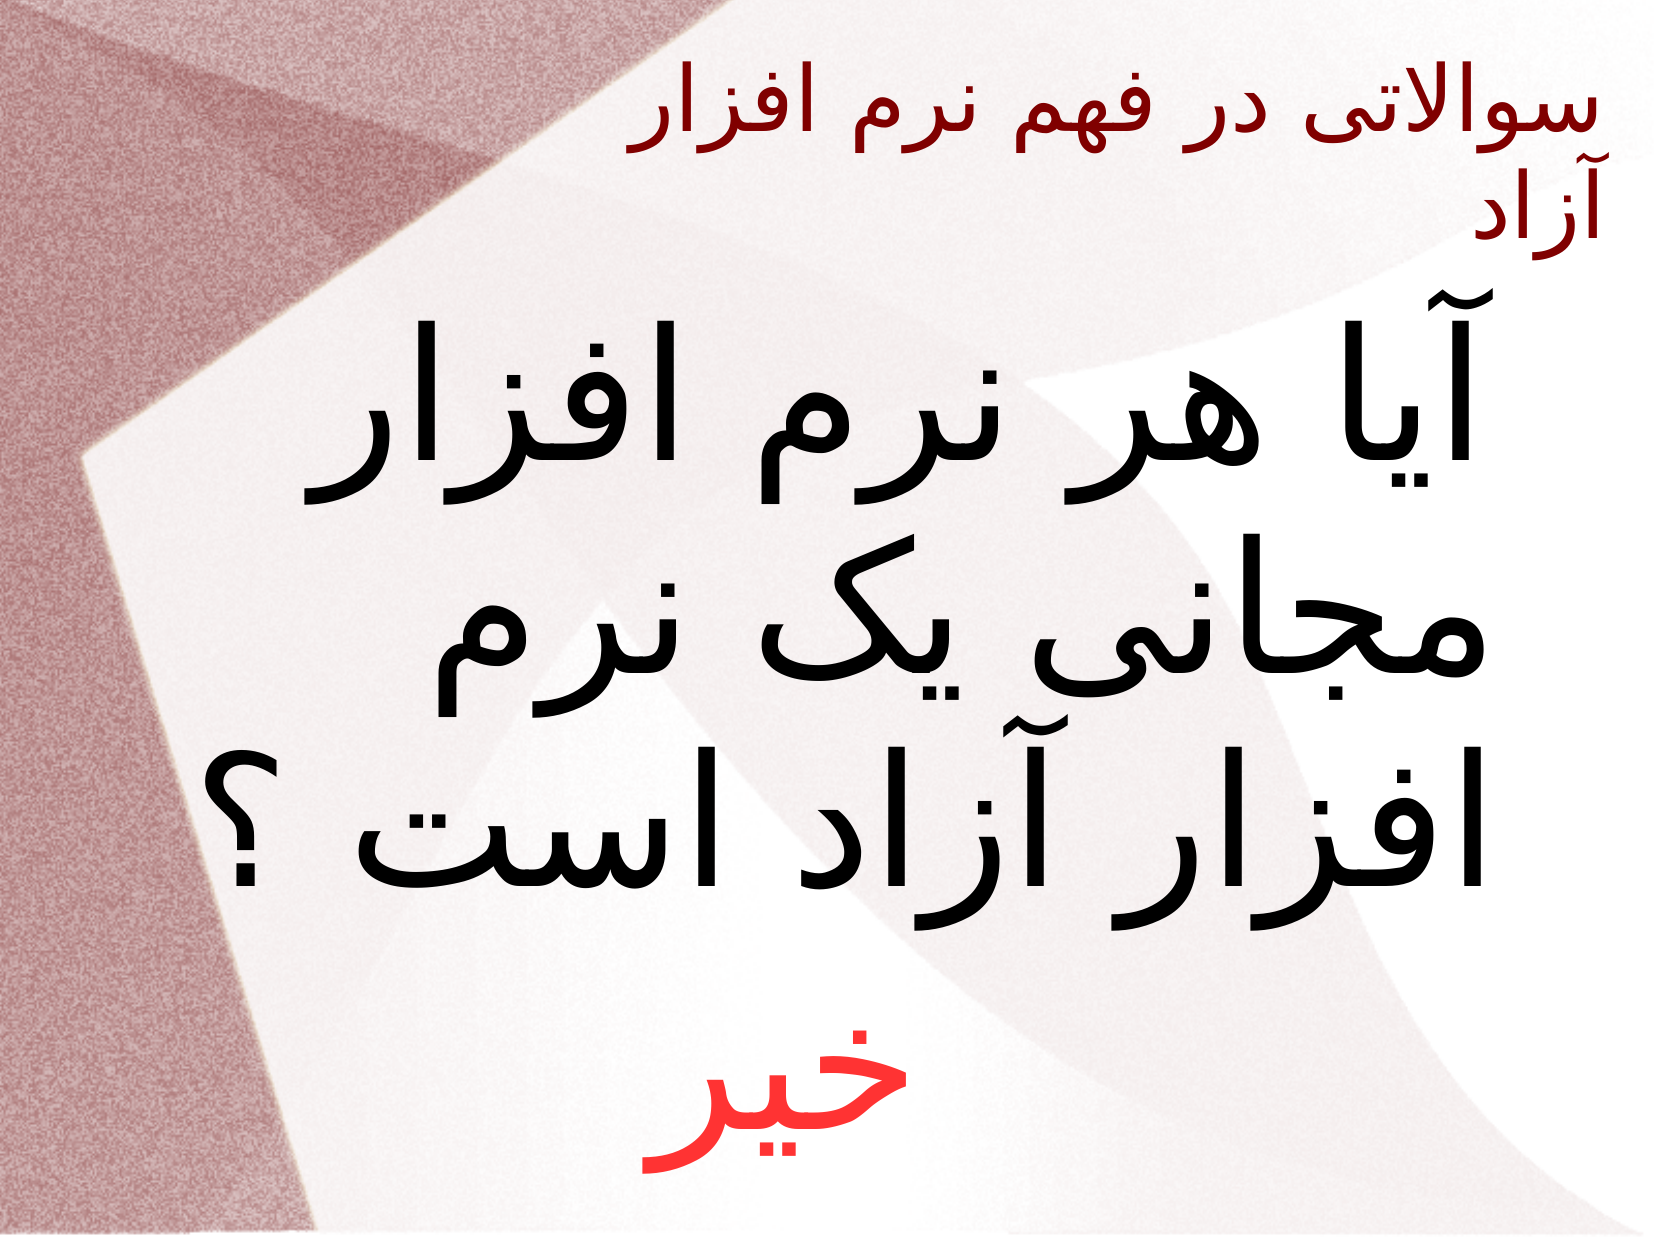

# سوالاتی در فهم نرم افزار آزاد
آیا هر نرم افزار مجانی یک نرم افزار آزاد است ؟
خیر